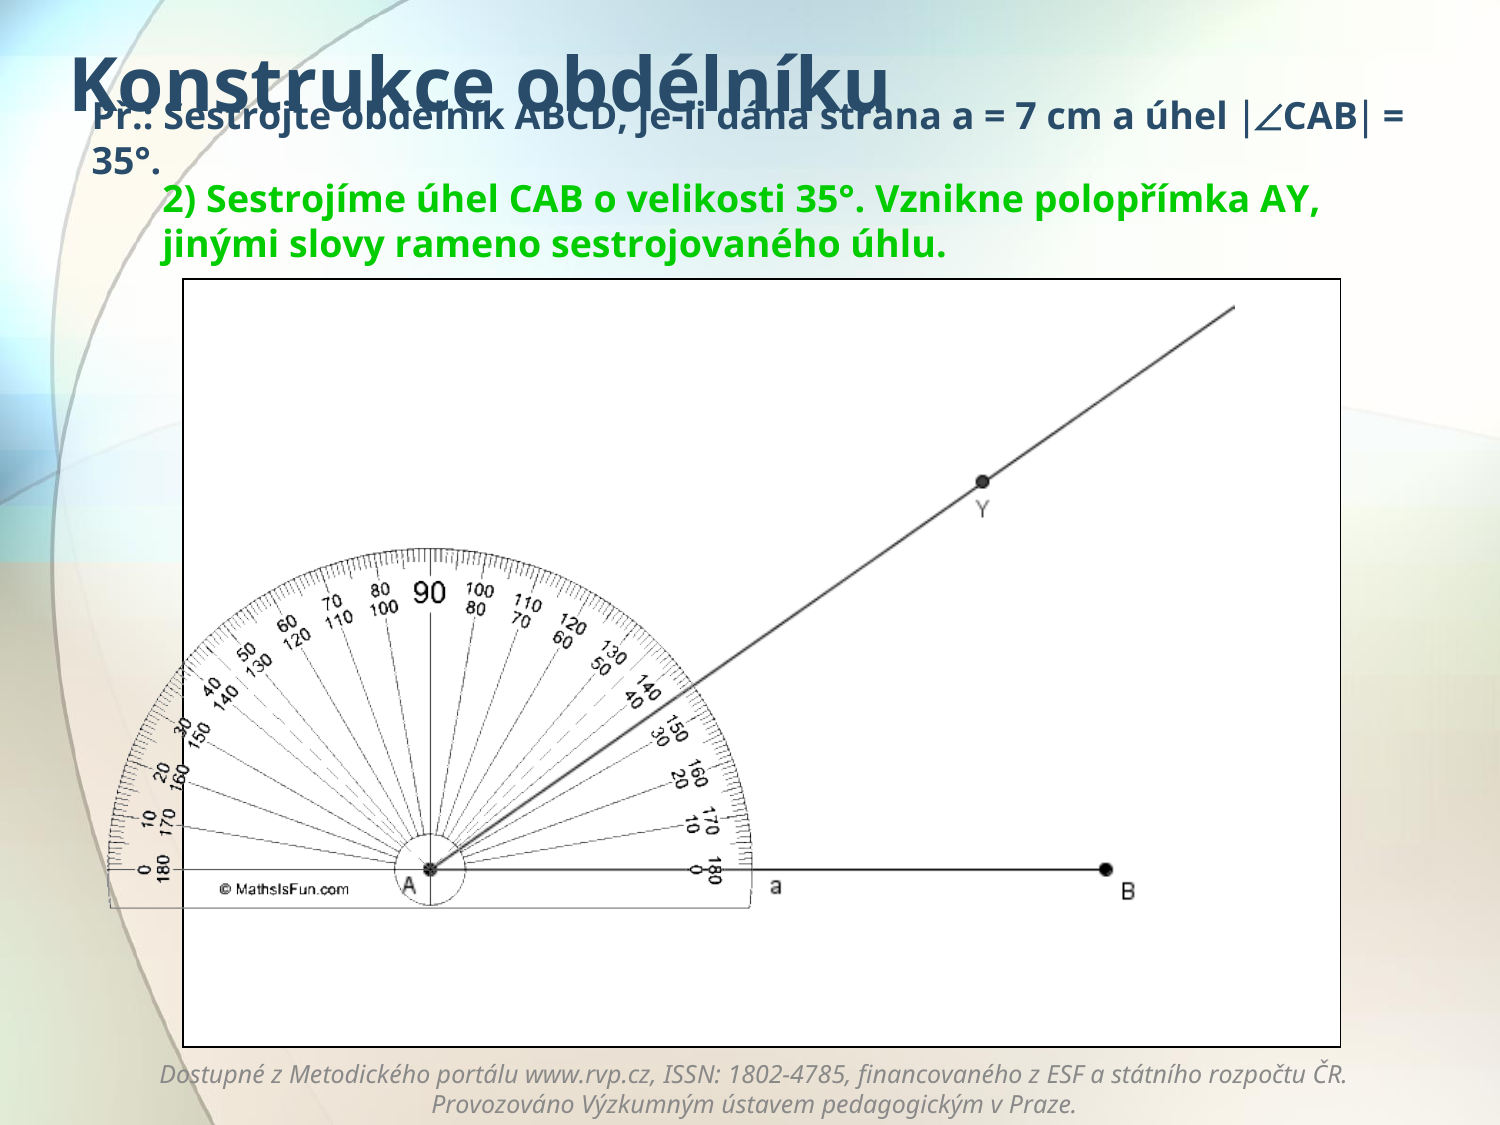

# Konstrukce obdélníku
Př.: Sestrojte obdélník ABCD, je-li dána strana a = 7 cm a úhel CAB = 35°.
2) Sestrojíme úhel CAB o velikosti 35°. Vznikne polopřímka AY, jinými slovy rameno sestrojovaného úhlu.